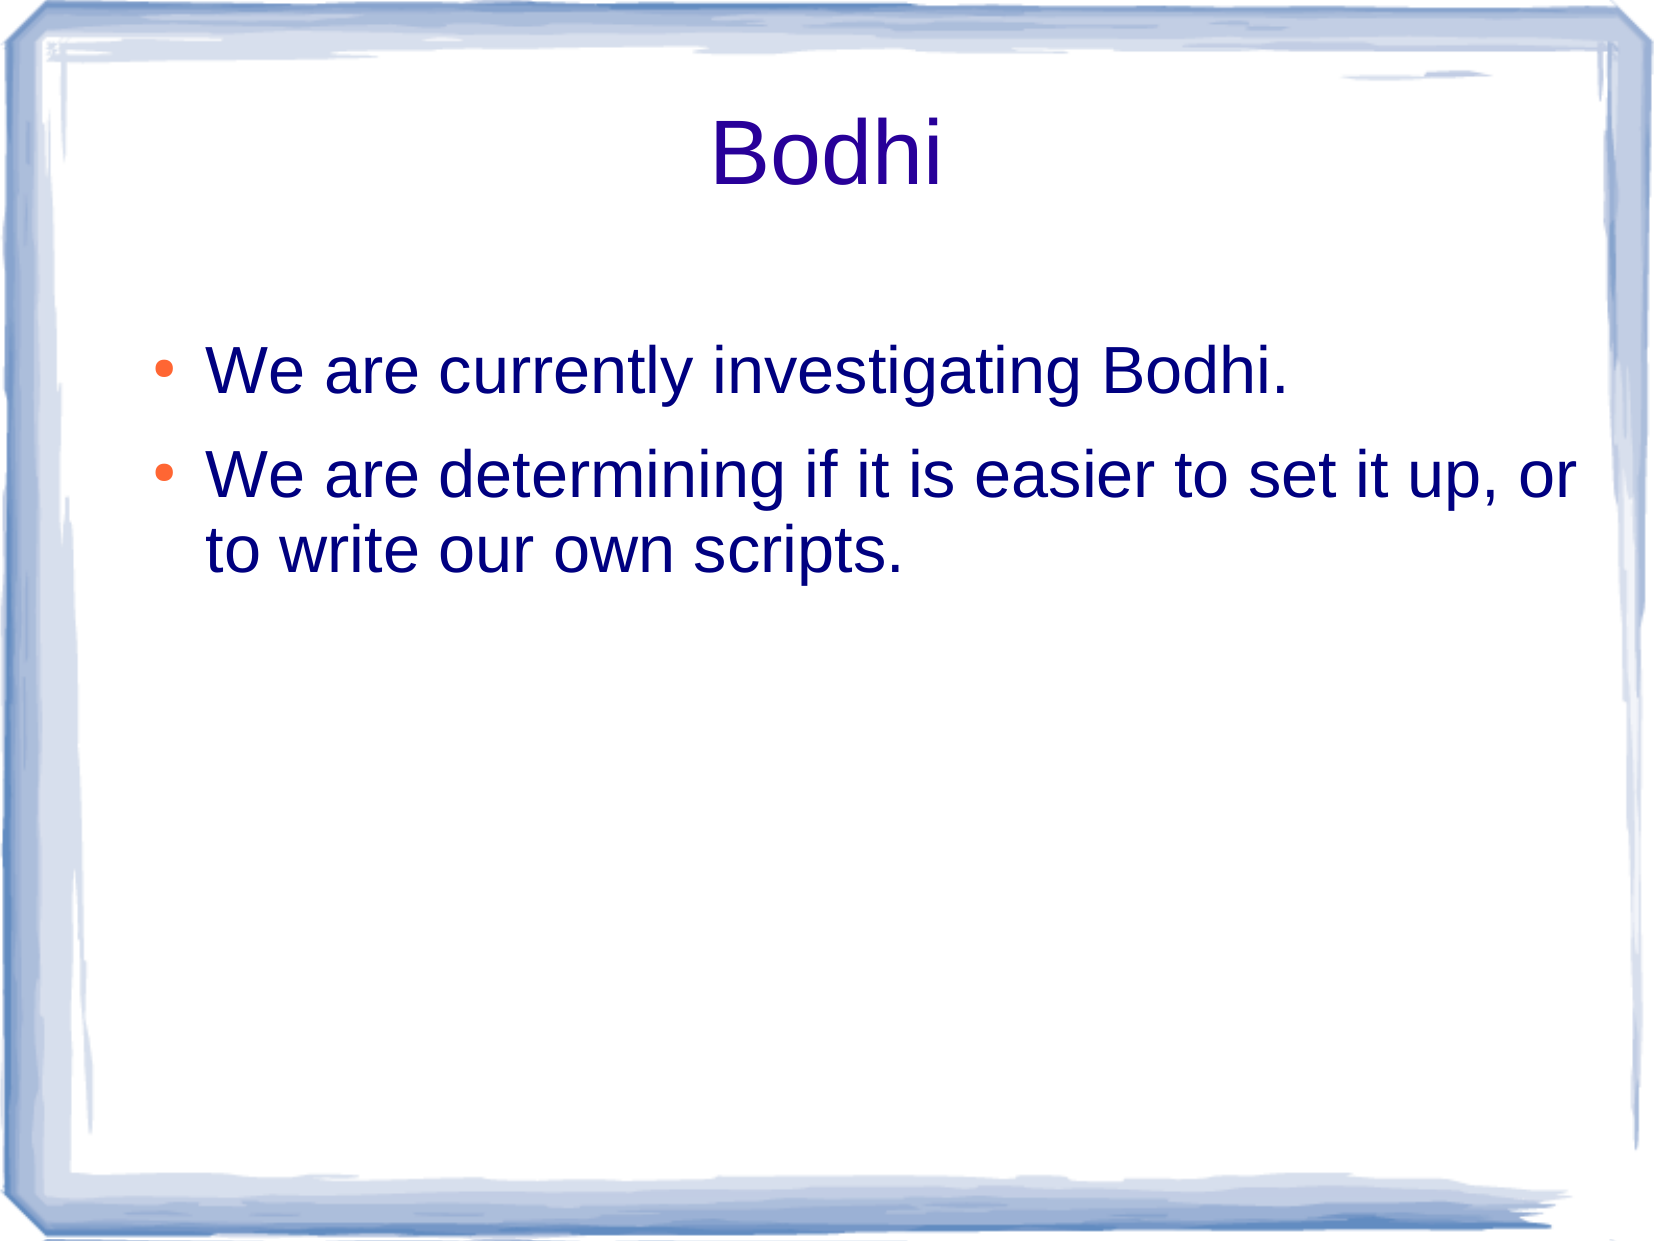

# Bodhi
We are currently investigating Bodhi.
We are determining if it is easier to set it up, or to write our own scripts.